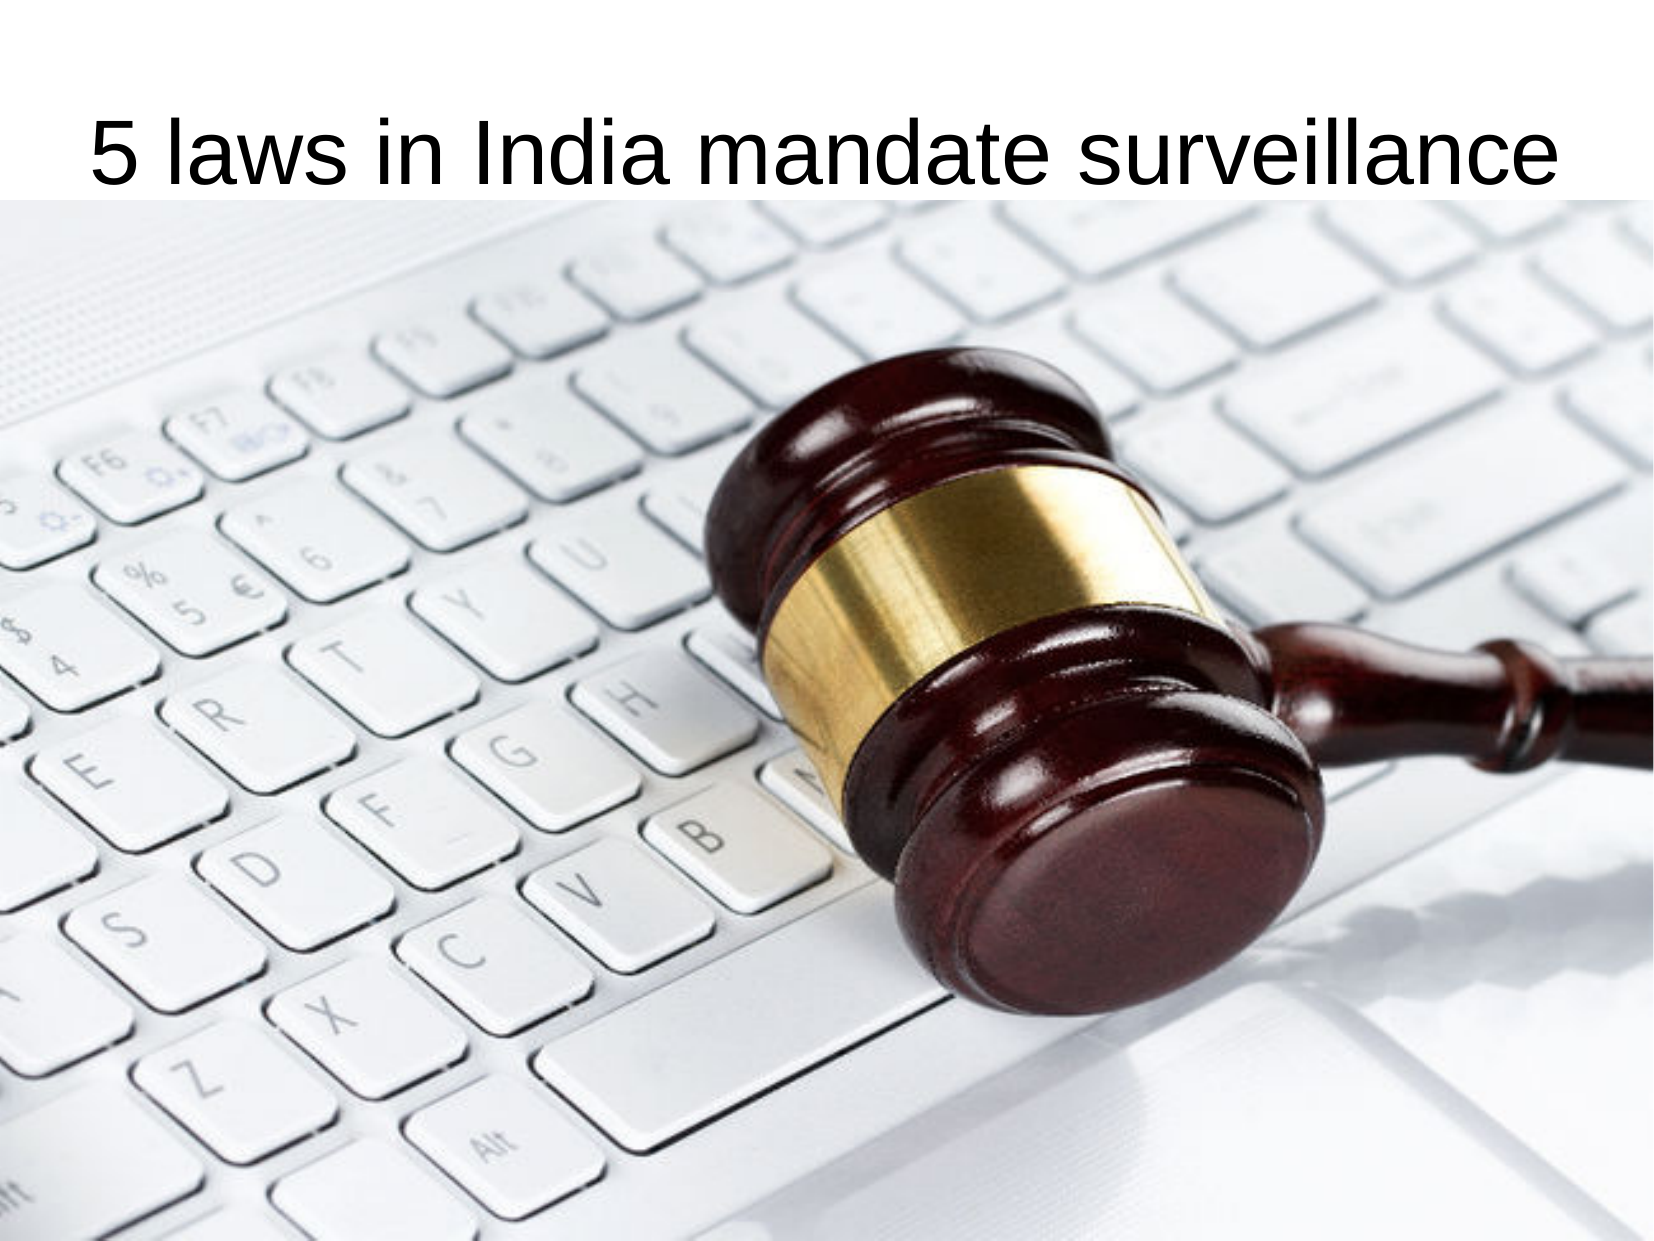

# 5 laws in India mandate surveillance